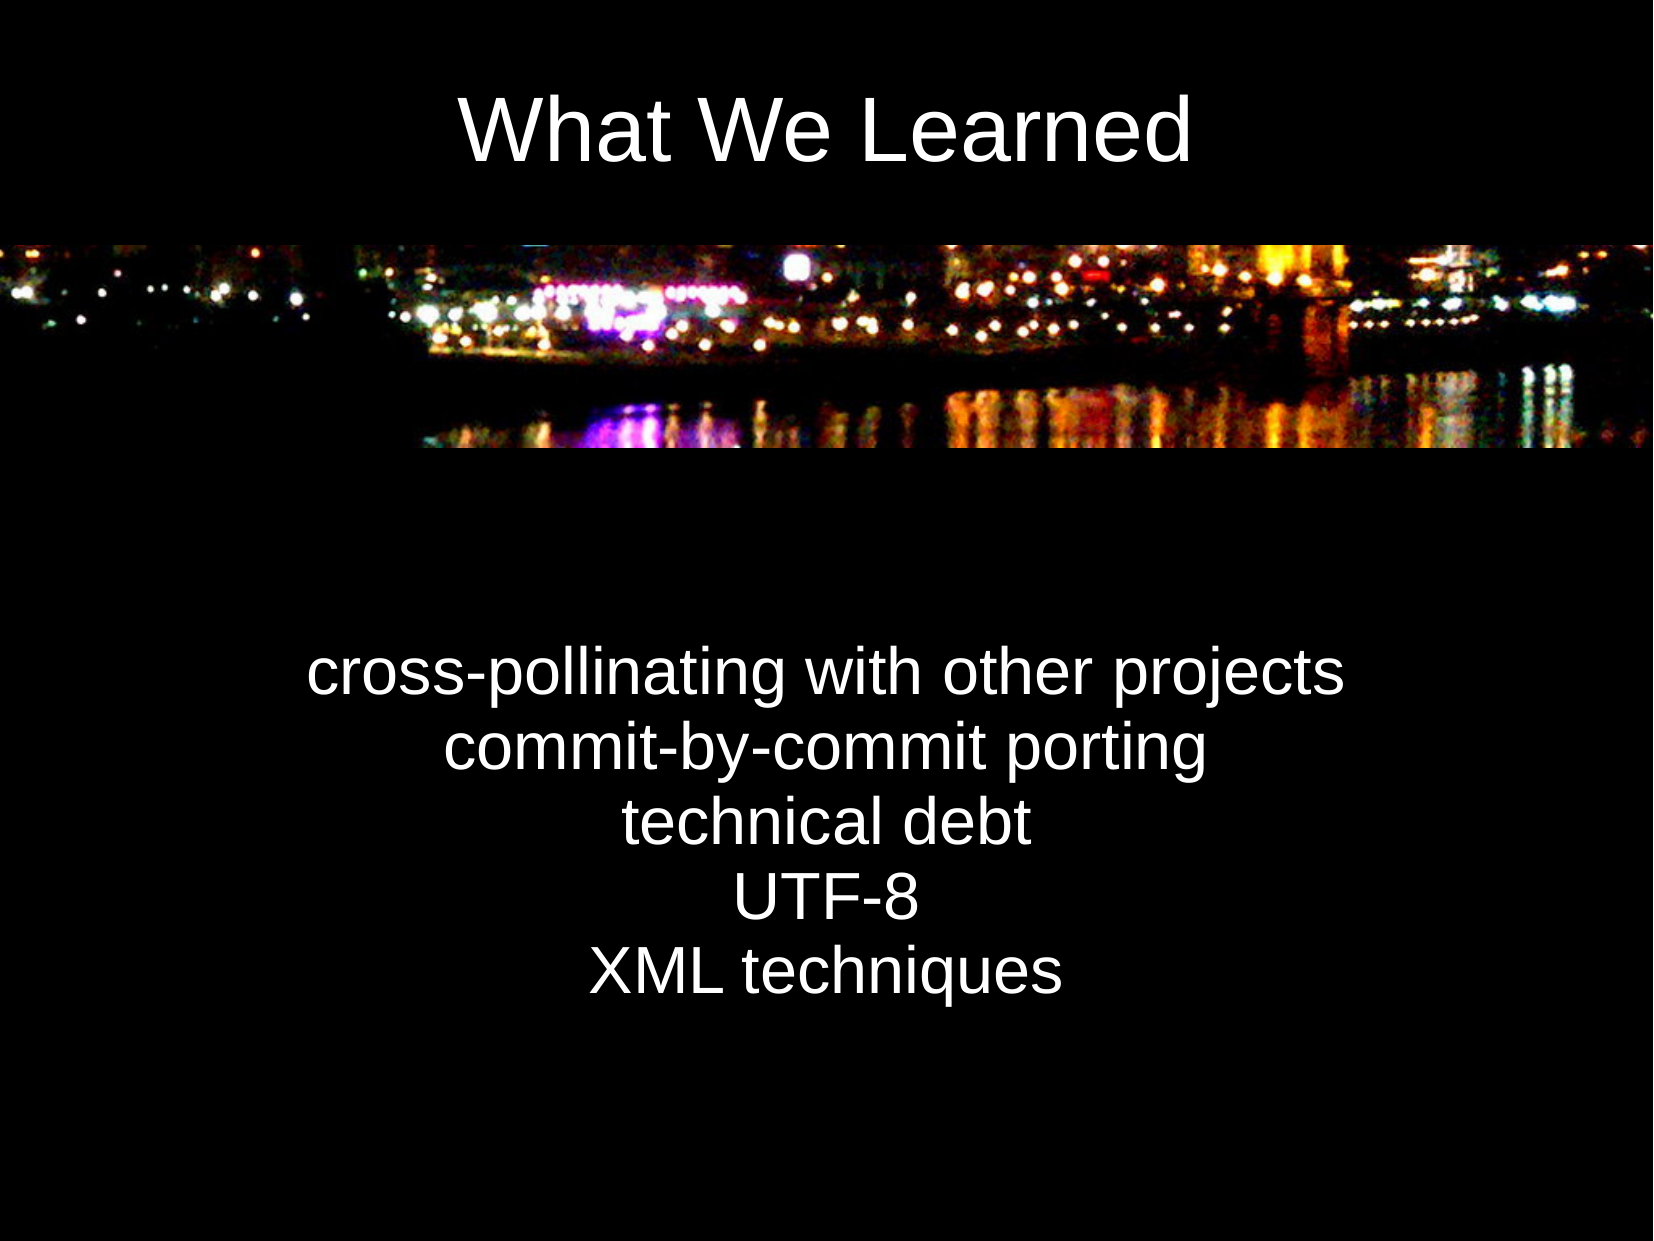

# What We Learned
cross-pollinating with other projects
commit-by-commit porting
technical debt
UTF-8
XML techniques